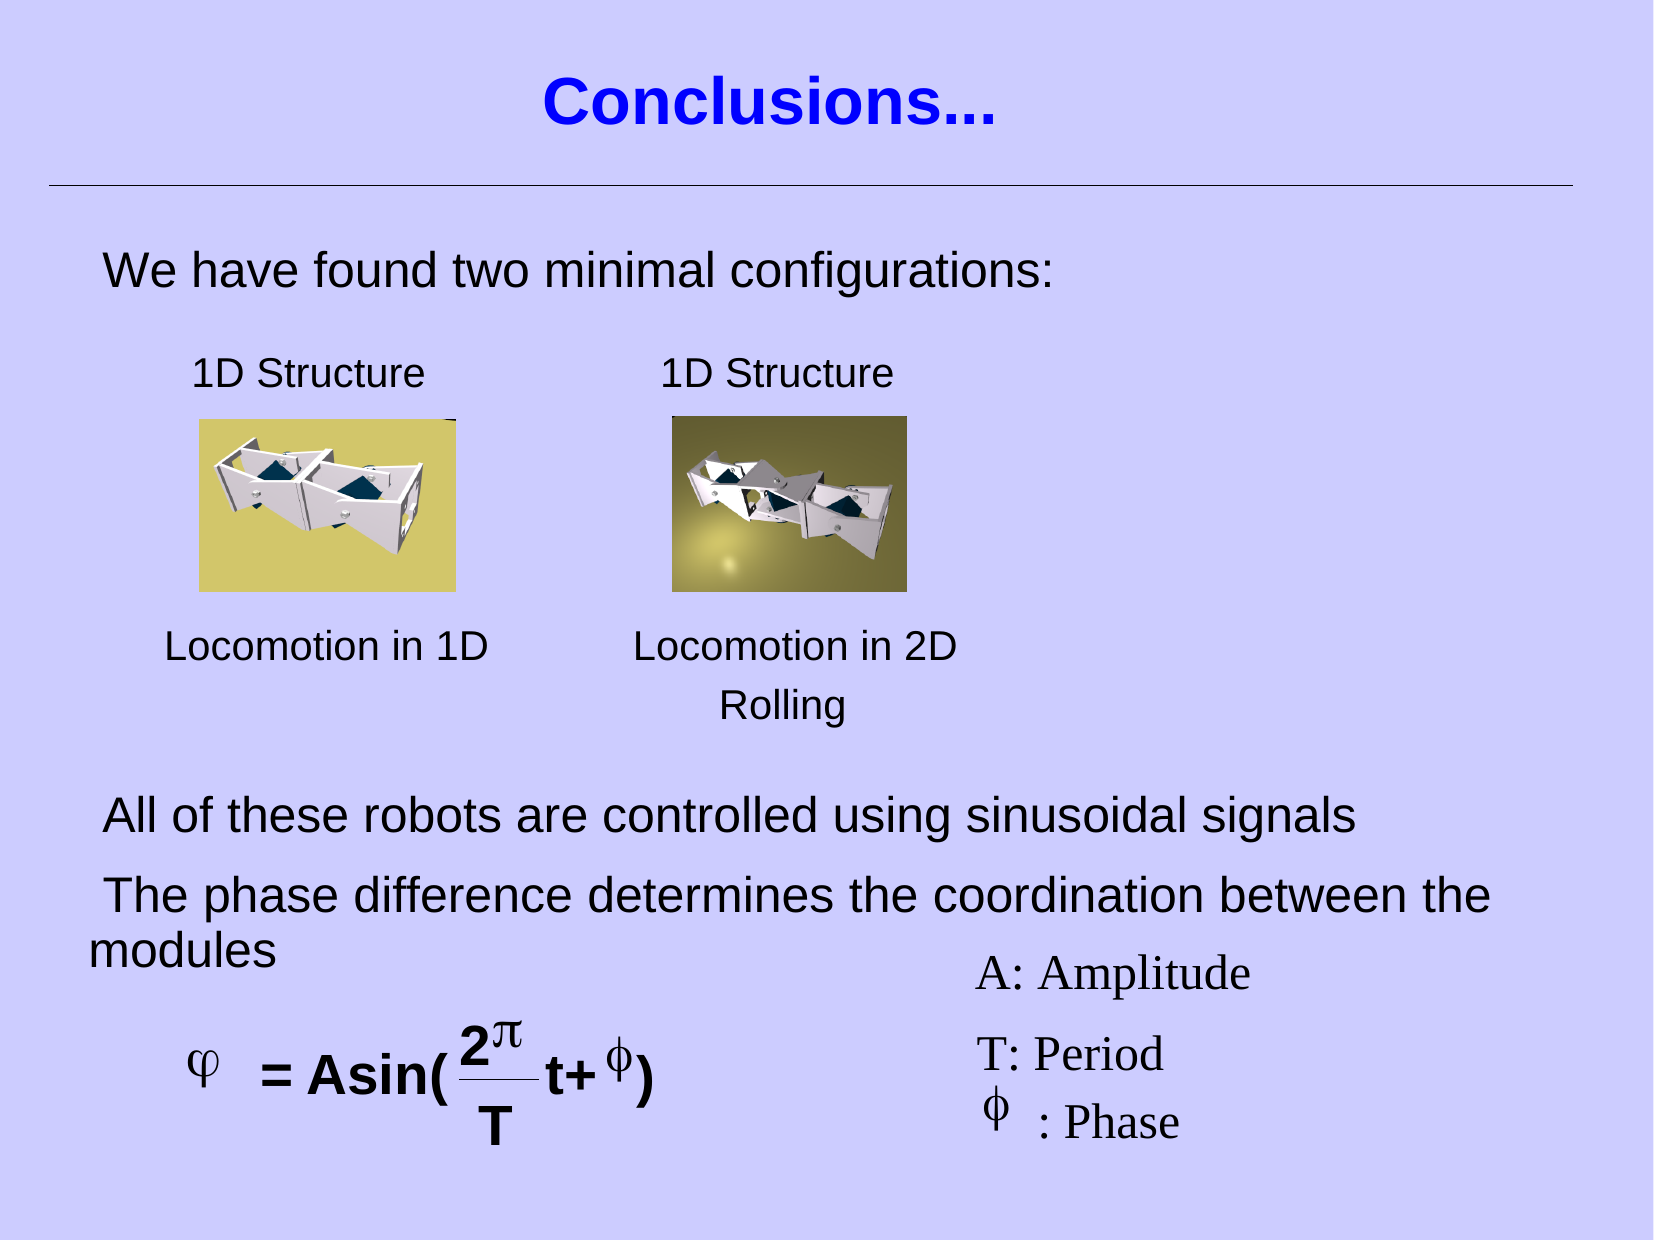

# Conclusions...
 We have found two minimal configurations:
1D Structure
1D Structure
Locomotion in 1D
Locomotion in 2D
Rolling
 All of these robots are controlled using sinusoidal signals
 The phase difference determines the coordination between the modules
A: Amplitude
p
2
T: Period
f
j
=
Asin(
t+
)
f
T
: Phase